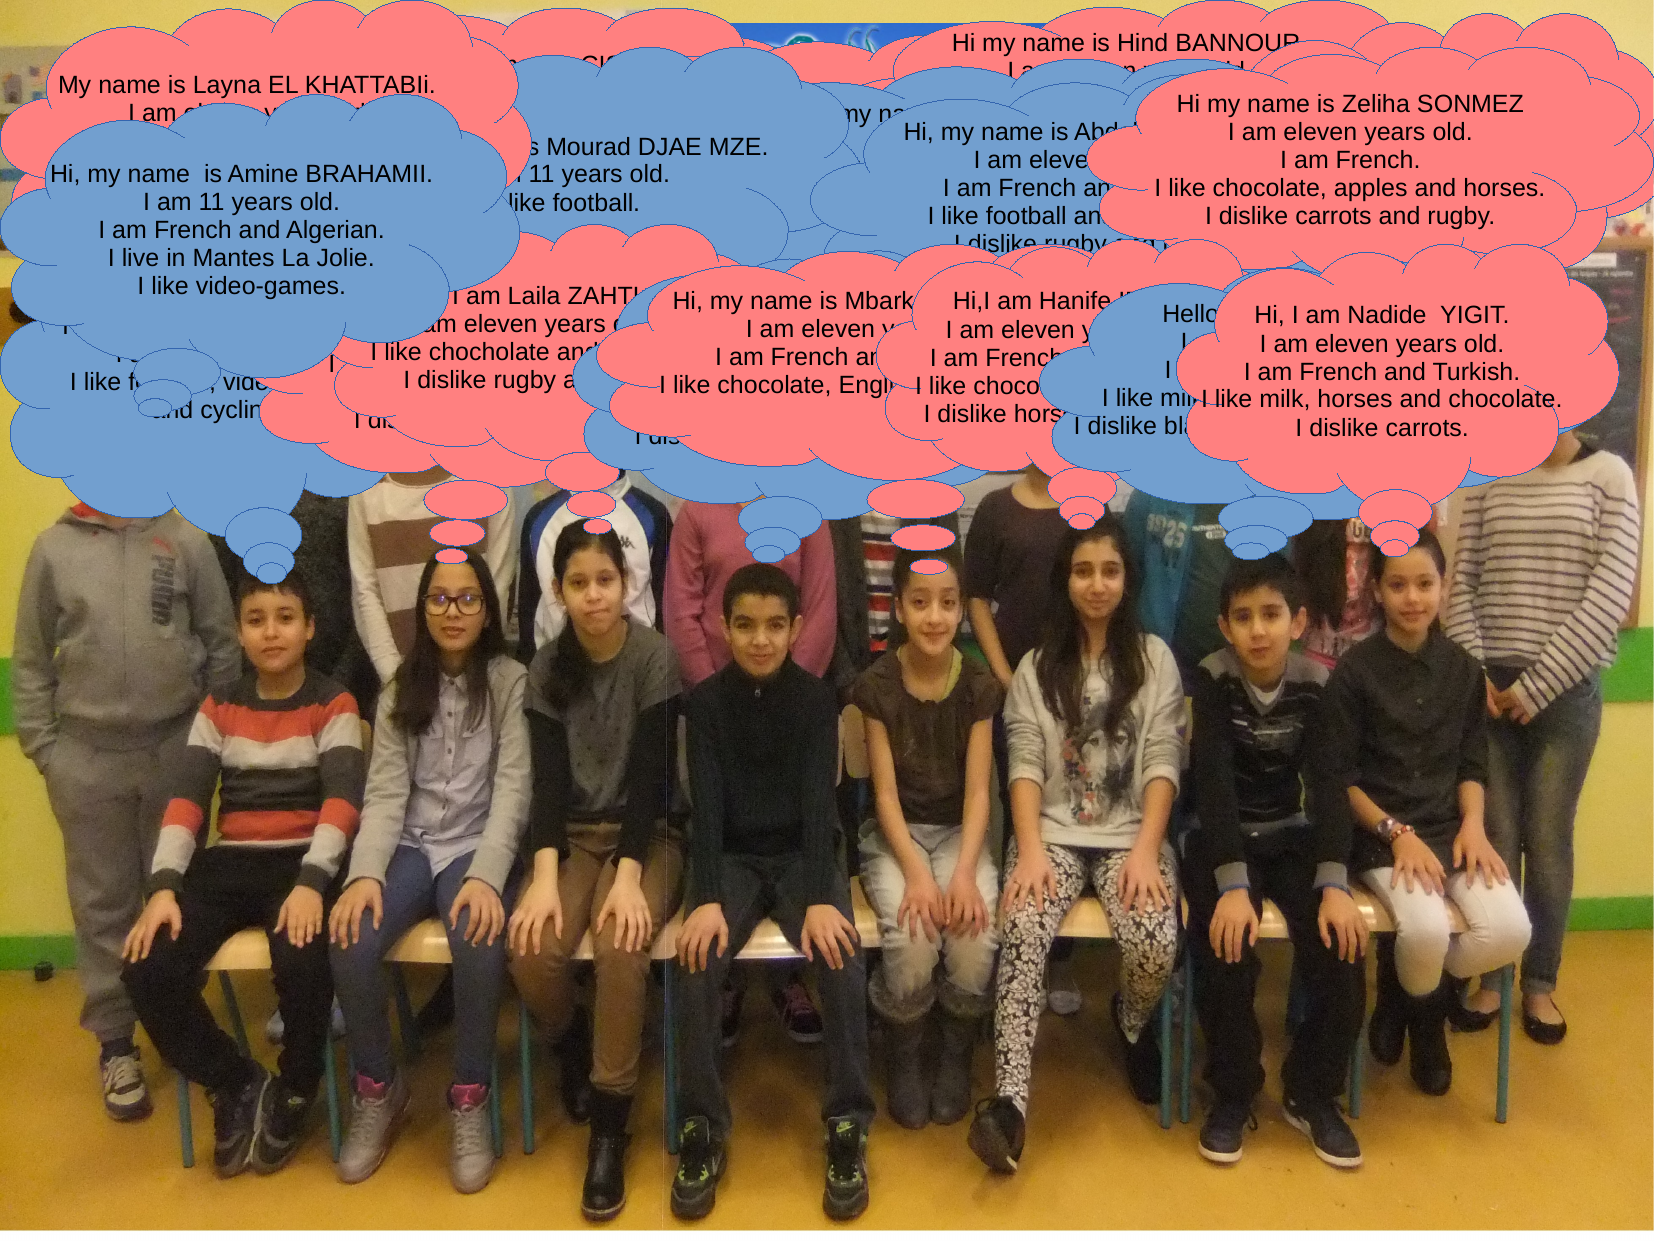

My name is Layna EL KHATTABIi.
 I am eleven years old.
 I am French.
 I like football, chocolate and Miami.
 I dislike carrots, rugby and milk
Hi my name is Hind BANNOUR.
I am eleven years old.
I am French and Moroccan.
I like chocolate cats and dogs.
I dislike spinach, spiders and frogs.
Hi, my name is Maimouna CISSE.
I am twelve years old.
I am French and Senegalese.
I like chcolate, horses and candies.
I dislike cold weather.
My name is Yasmine
RADOUANE.
 I am eleven years old.
I like chocolate, sweets and the USA.
 I dislike rugby and fish
Hi my name is Maryem ABDERRAHMANE
I am twelve years old.
I am Spanish;
I like chocolate, video games, dogs and milk.
I dislike carrots, cats and horses.
Hi, my name is Mourad DJAE MZE.
 I am 11 years old.
 I like football.
Hi my name is Zeliha SONMEZ
I am eleven years old.
I am French.
I like chocolate, apples and horses.
I dislike carrots and rugby.
Hi, my name is Hamza NASSIR.
I am 11 years old.
I have got three sisters and two brothers.
I like football, chocolate and videogames.
I dislike milk and rugby.
Hi, my name is Abdeljalil JERRAR.
I am eleven years old.
I am French and Moroccan.
I like football and videogames.
I dislike rugby and maths.
Hi, my name is Amine BRAHAMII.
I am 11 years old.
I am French and Algerian.
I live in Mantes La Jolie.
I like video-games.
Hi, I am Soufiane BENJAA.
I am 11 years old.
I like football, videogames
 and cycling.
Hi, I am Laila ZAHTI.
I am eleven years old.
I like chocholate and sweets.
I dislike rugby and fish.
Hi,I am Hanife IRAK.
I am eleven years old.
I am French and Turkish.
I like chocolate and sweets.
I dislike horses and rugby.
Hi, my name is Mbarka ELGAMANI
I am eleven years old.
I am French and Moroccan.
I like chocolate, English and baseball.
Hi, I am Nadide YIGIT.
I am eleven years old.
I am French and Turkish.
I like milk, horses and chocolate.
I dislike carrots.
I am Laila HMAIDOUCH.
I am eleven years old.
I am French and Moroccan.
I like football and sweets.
I dislike rugby and fish.
Hi, I am Adam BARKANI.
I am eleven years old.
I am French and Moroccan.
I like chocolate, videogames
and football.
I dislike rugby carrots and milk.
Hello,I am Ahmet YILDIZ.
I am eleven years old.
I am French and Turkish.
I like milk, video games and football.
I dislike black chocolate, rugby and frogs.